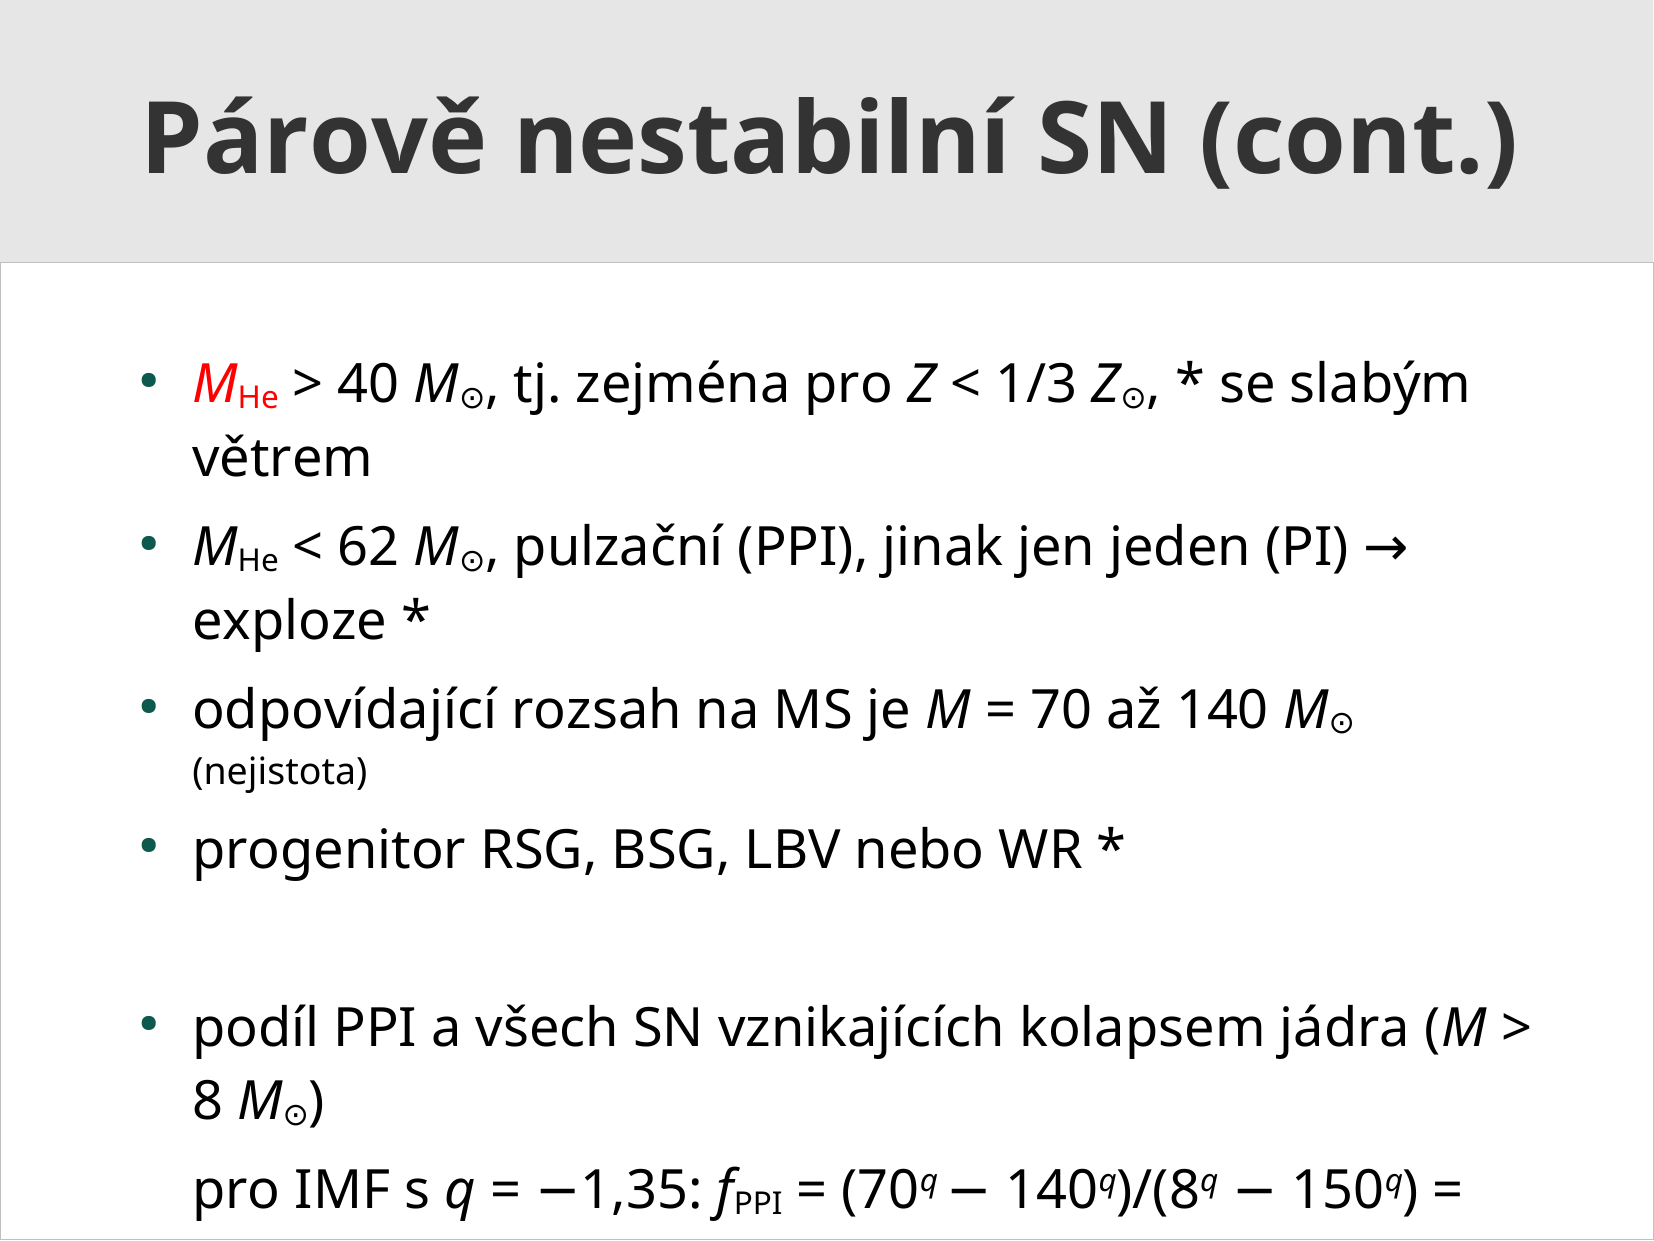

# Párově nestabilní SN (cont.)
MHe > 40 M⊙, tj. zejména pro Z < 1/3 Z⊙, * se slabým větrem
MHe < 62 M⊙, pulzační (PPI), jinak jen jeden (PI) → exploze *
odpovídající rozsah na MS je M = 70 až 140 M⊙ (nejistota)
progenitor RSG, BSG, LBV nebo WR *
podíl PPI a všech SN vznikajících kolapsem jádra (M > 8 M⊙)
pro IMF s q = −1,35: fPPI = (70q − 140q)/(8q − 150q) = jen 3,3 %
poznámka: η Carinae mohla být PPI, ale pouze pokud měla slabý vítr